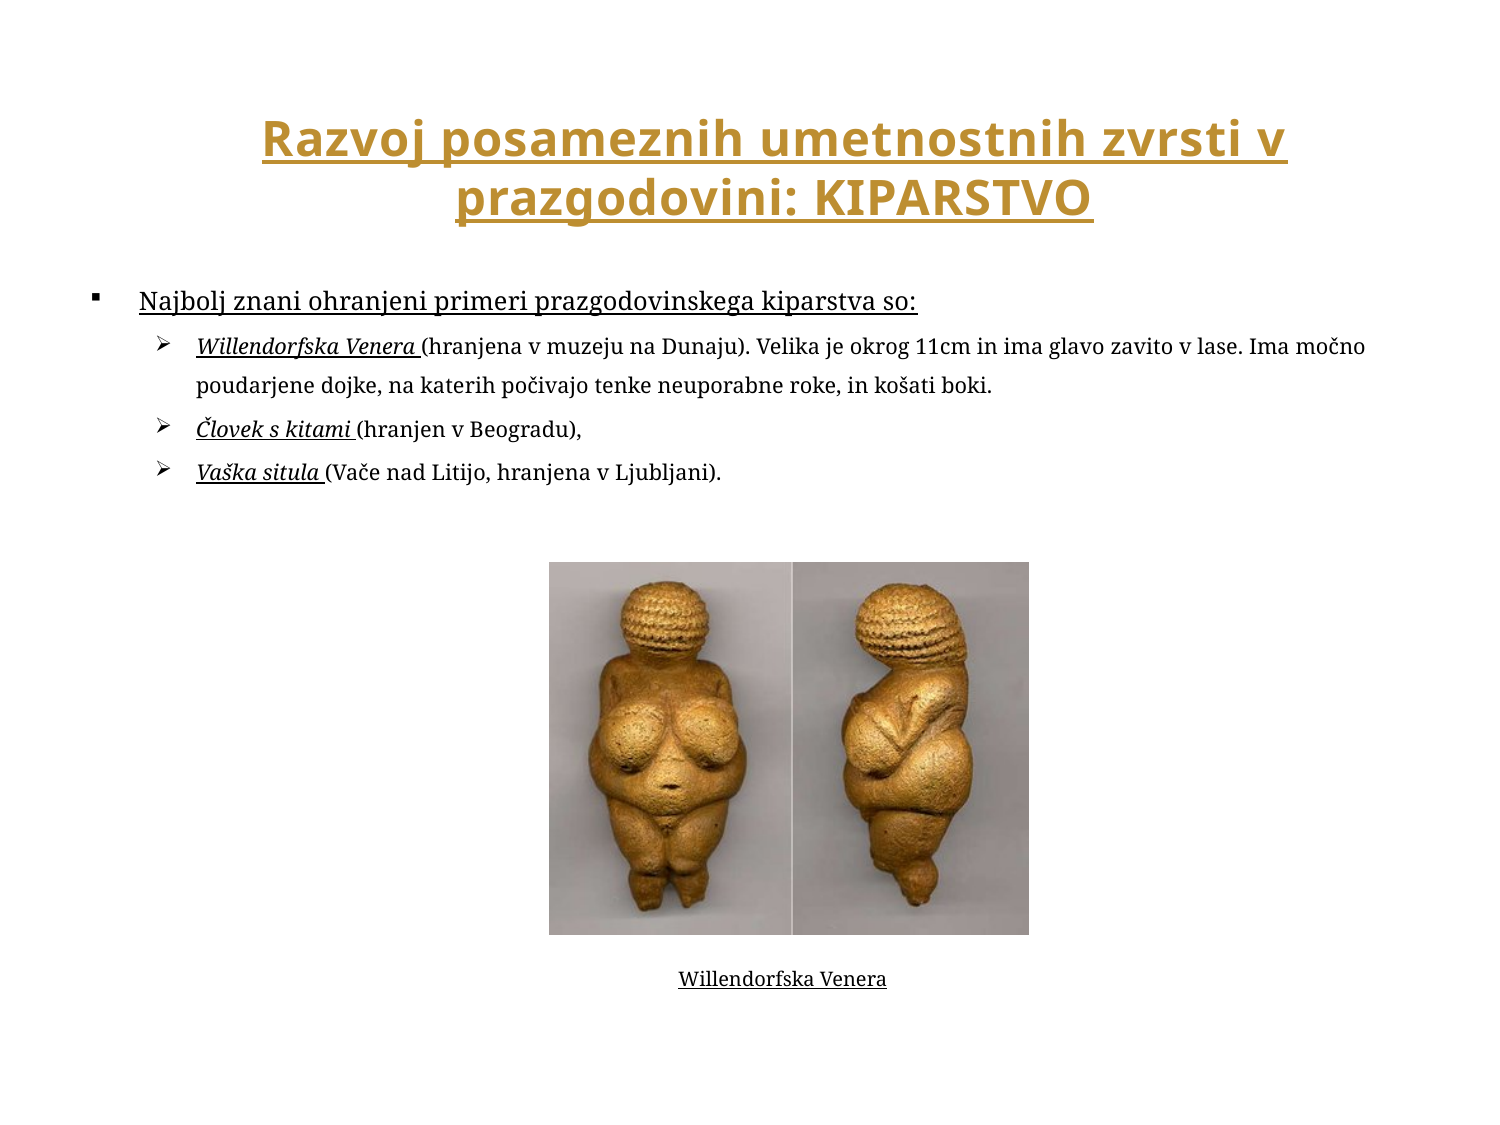

Razvoj posameznih umetnostnih zvrsti v prazgodovini: KIPARSTVO
# Najbolj znani ohranjeni primeri prazgodovinskega kiparstva so:
Willendorfska Venera (hranjena v muzeju na Dunaju). Velika je okrog 11cm in ima glavo zavito v lase. Ima močno poudarjene dojke, na katerih počivajo tenke neuporabne roke, in košati boki.
Človek s kitami (hranjen v Beogradu),
Vaška situla (Vače nad Litijo, hranjena v Ljubljani).
Willendorfska Venera